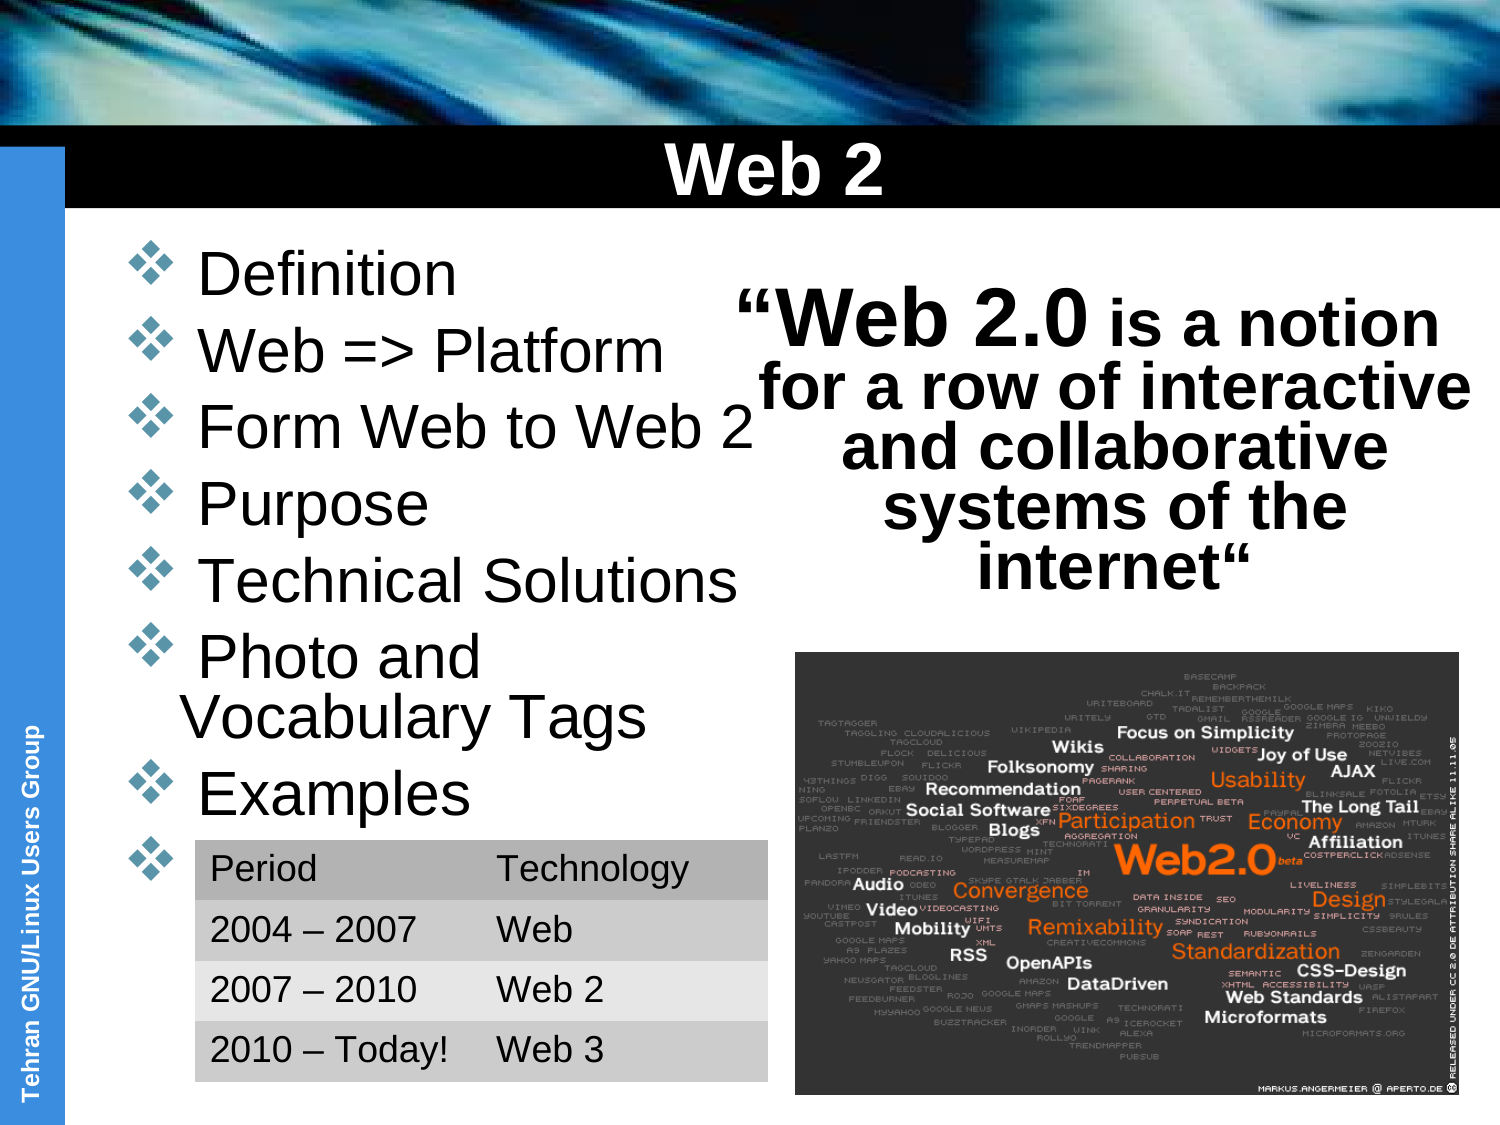

“Web 2.0 is a notion for a row of interactive and collaborative systems of the internet“
# Web 2
 Definition
 Web => Platform
 Form Web to Web 2
 Purpose
 Technical Solutions
 Photo and Vocabulary Tags
 Examples
| Period | Technology |
| --- | --- |
| 2004 – 2007 | Web |
| 2007 – 2010 | Web 2 |
| 2010 – Today! | Web 3 |